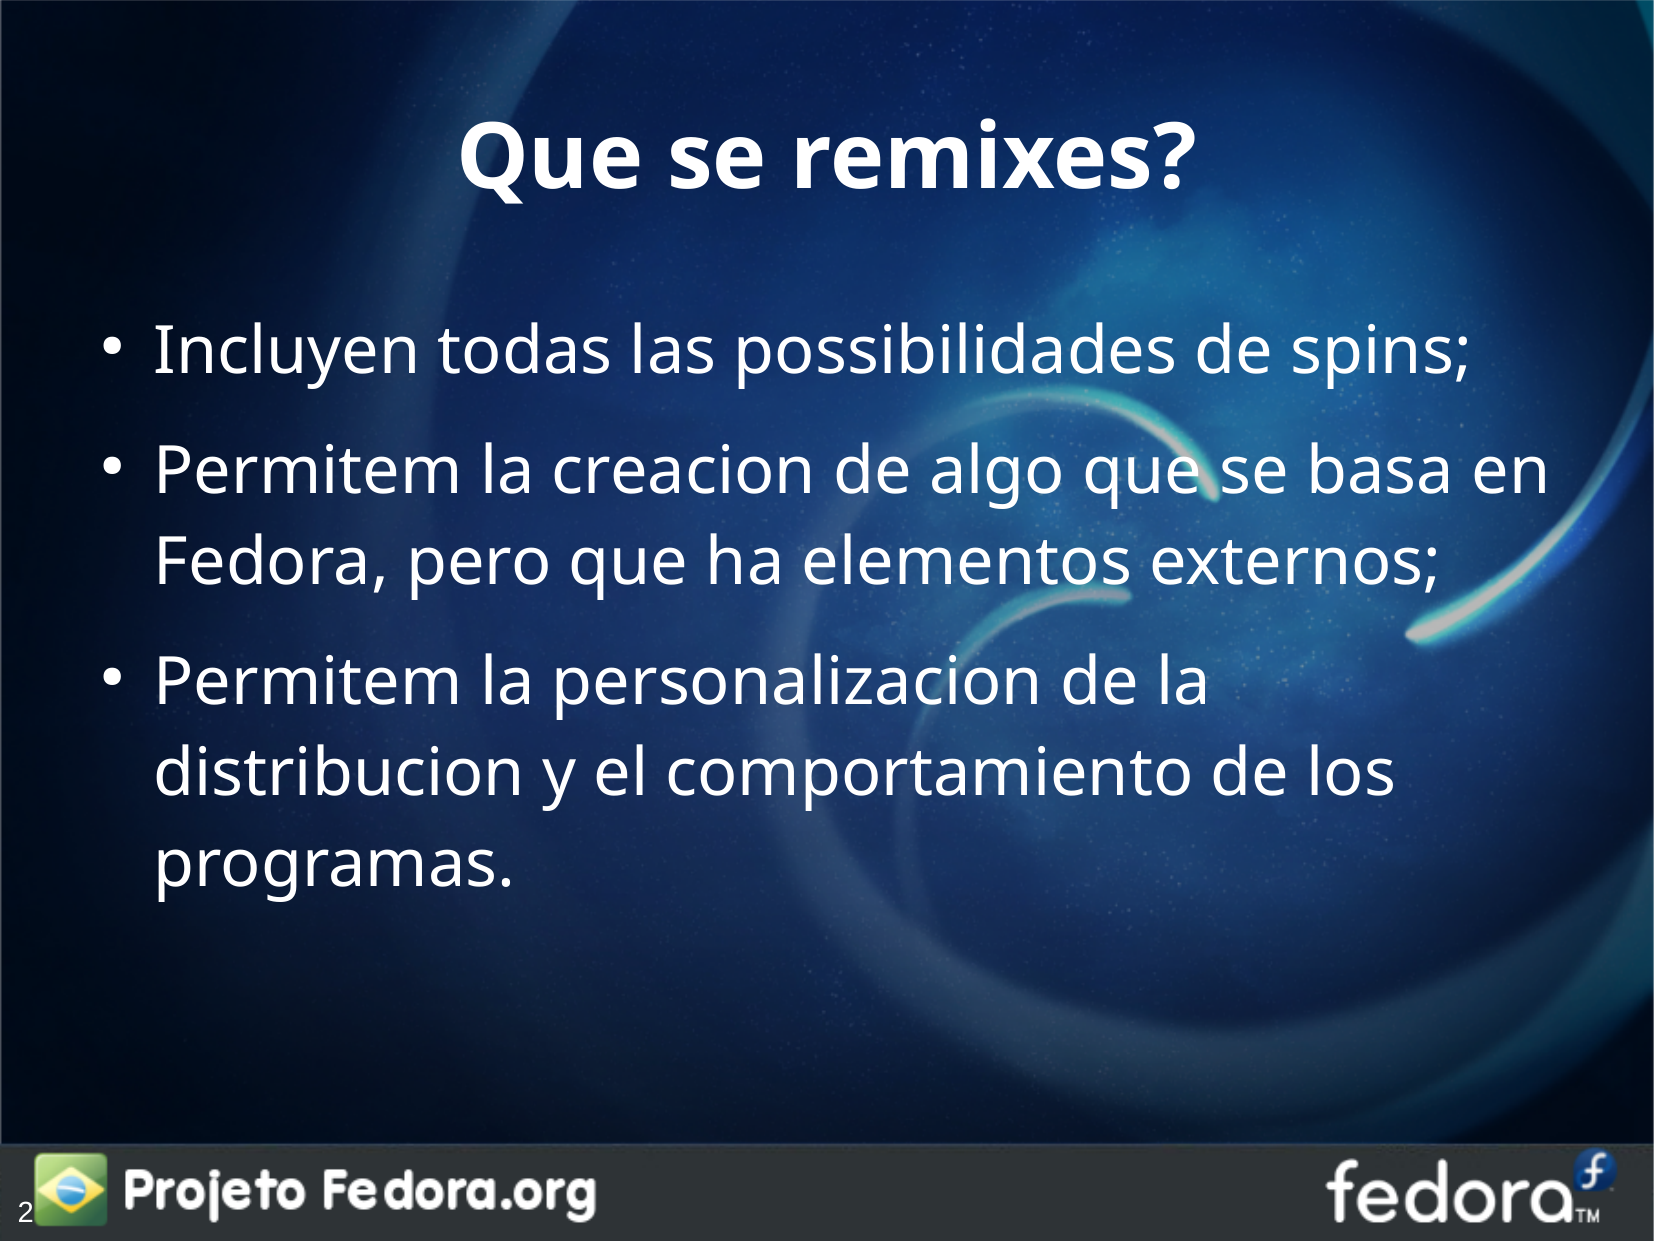

# Que se remixes?
Incluyen todas las possibilidades de spins;
Permitem la creacion de algo que se basa en Fedora, pero que ha elementos externos;
Permitem la personalizacion de la distribucion y el comportamiento de los programas.
2